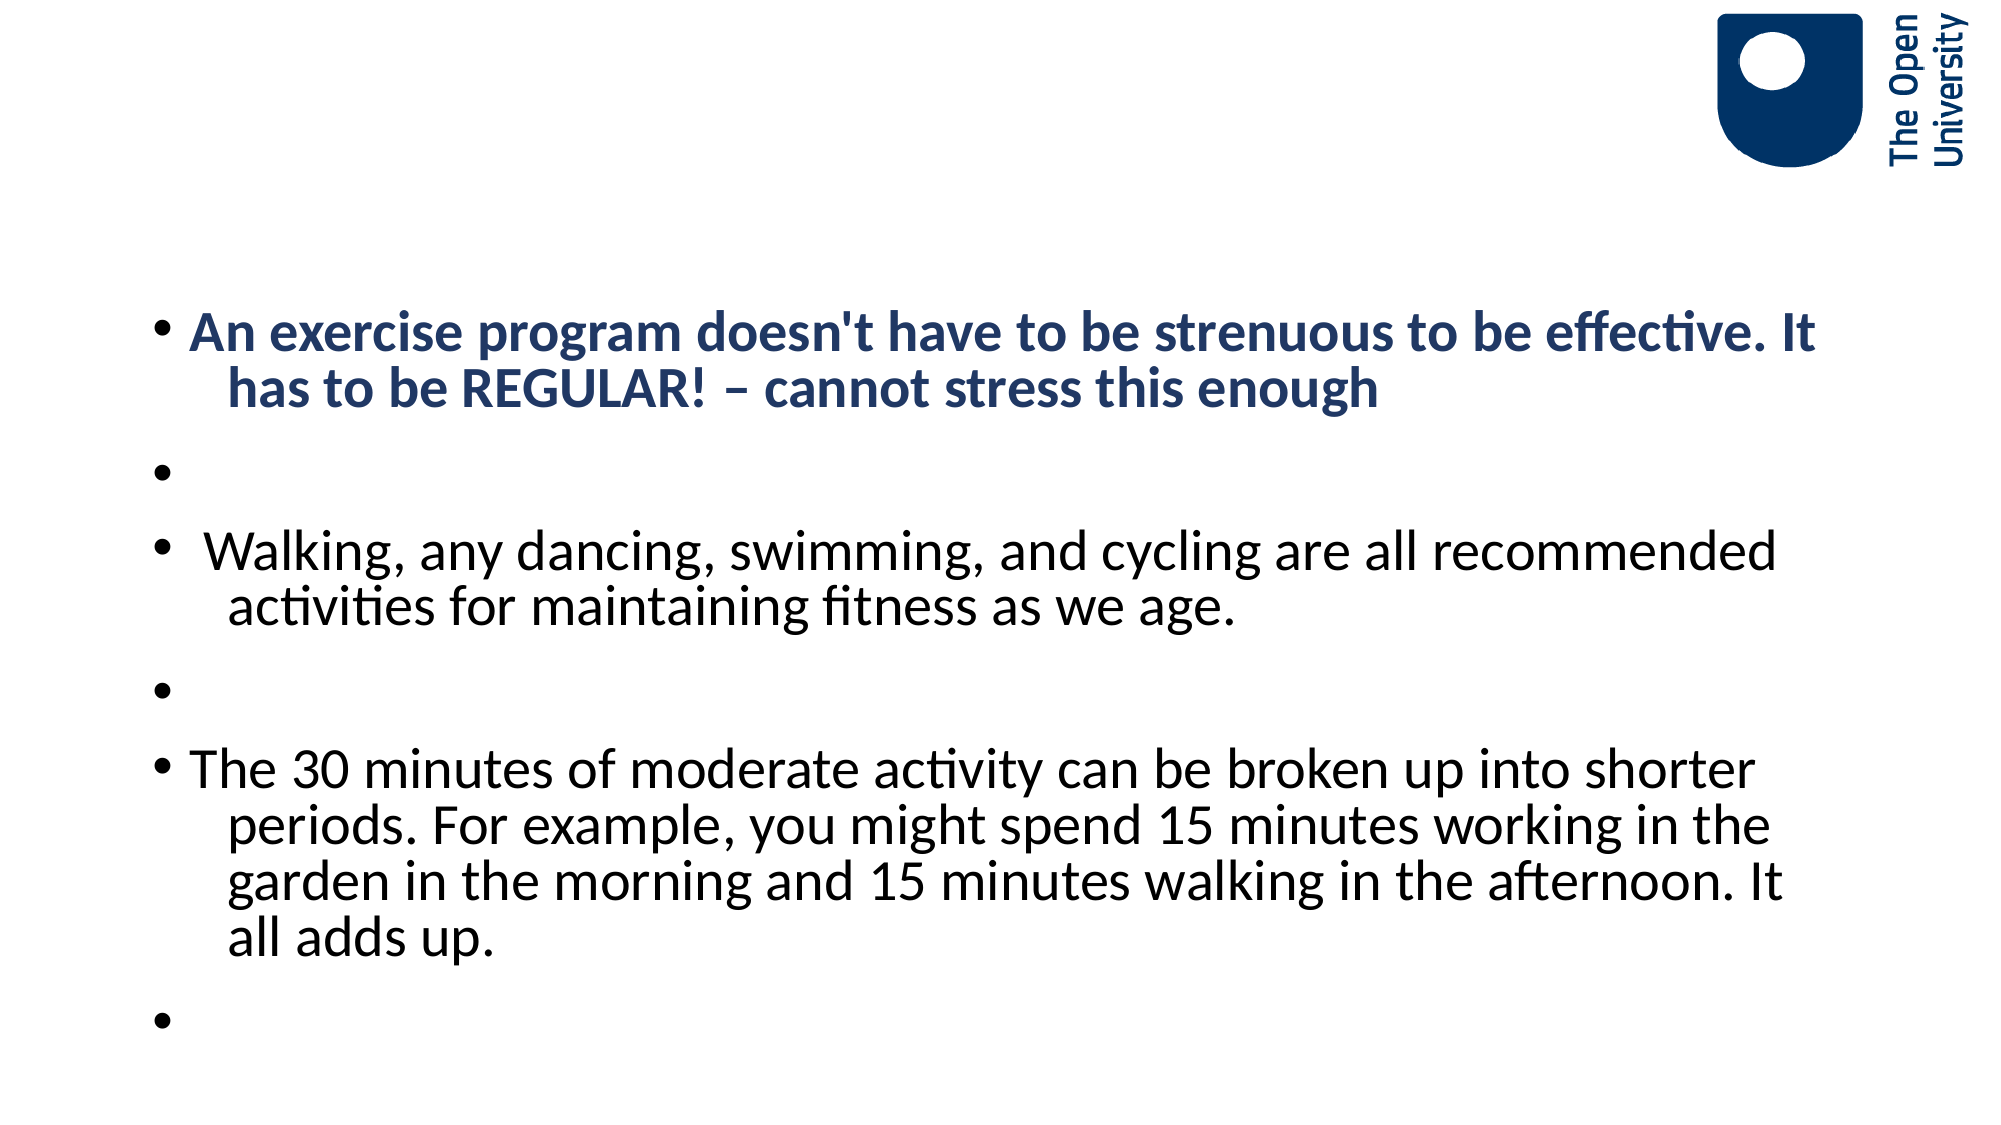

# An exercise program doesn't have to be strenuous to be effective. It has to be REGULAR! – cannot stress this enough
 Walking, any dancing, swimming, and cycling are all recommended activities for maintaining fitness as we age.
The 30 minutes of moderate activity can be broken up into shorter periods. For example, you might spend 15 minutes working in the garden in the morning and 15 minutes walking in the afternoon. It all adds up.